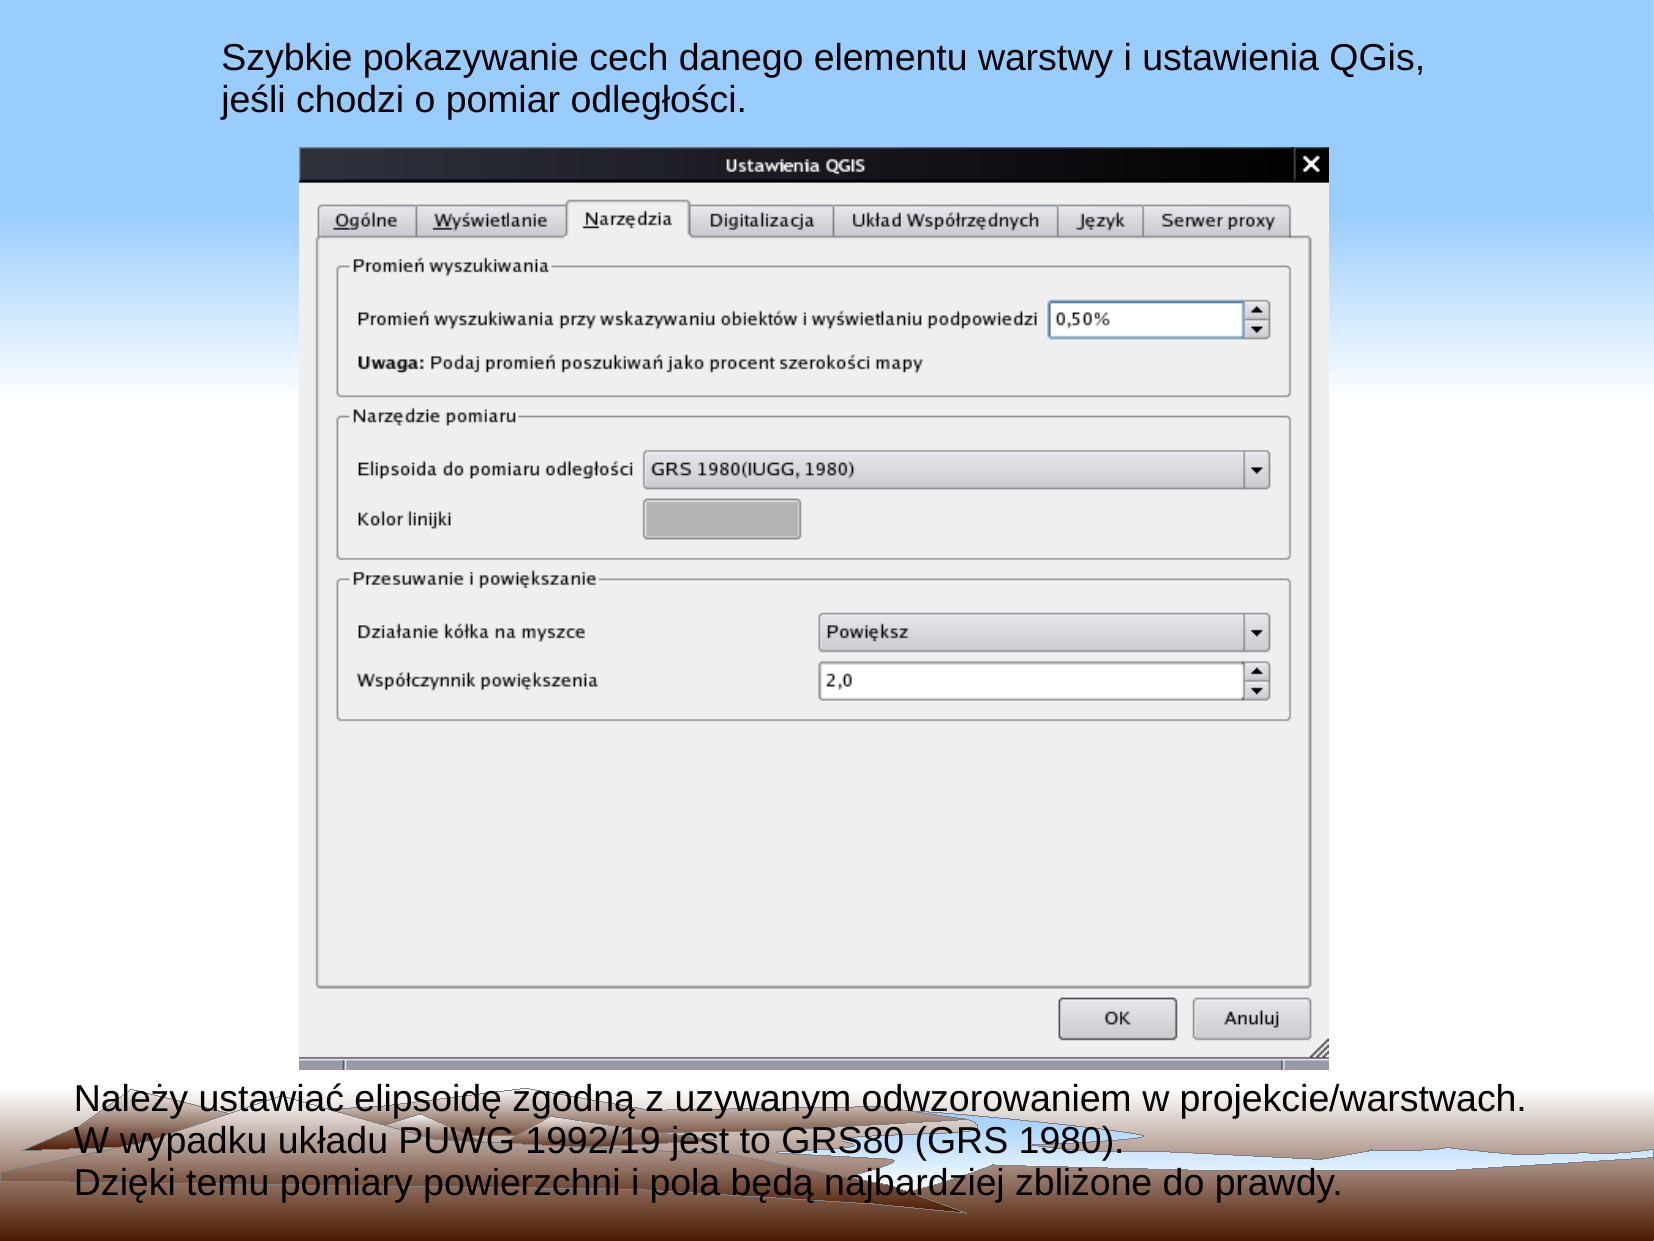

Szybkie pokazywanie cech danego elementu warstwy i ustawienia QGis,
jeśli chodzi o pomiar odległości.
Należy ustawiać elipsoidę zgodną z uzywanym odwzorowaniem w projekcie/warstwach.
W wypadku układu PUWG 1992/19 jest to GRS80 (GRS 1980).
Dzięki temu pomiary powierzchni i pola będą najbardziej zbliżone do prawdy.